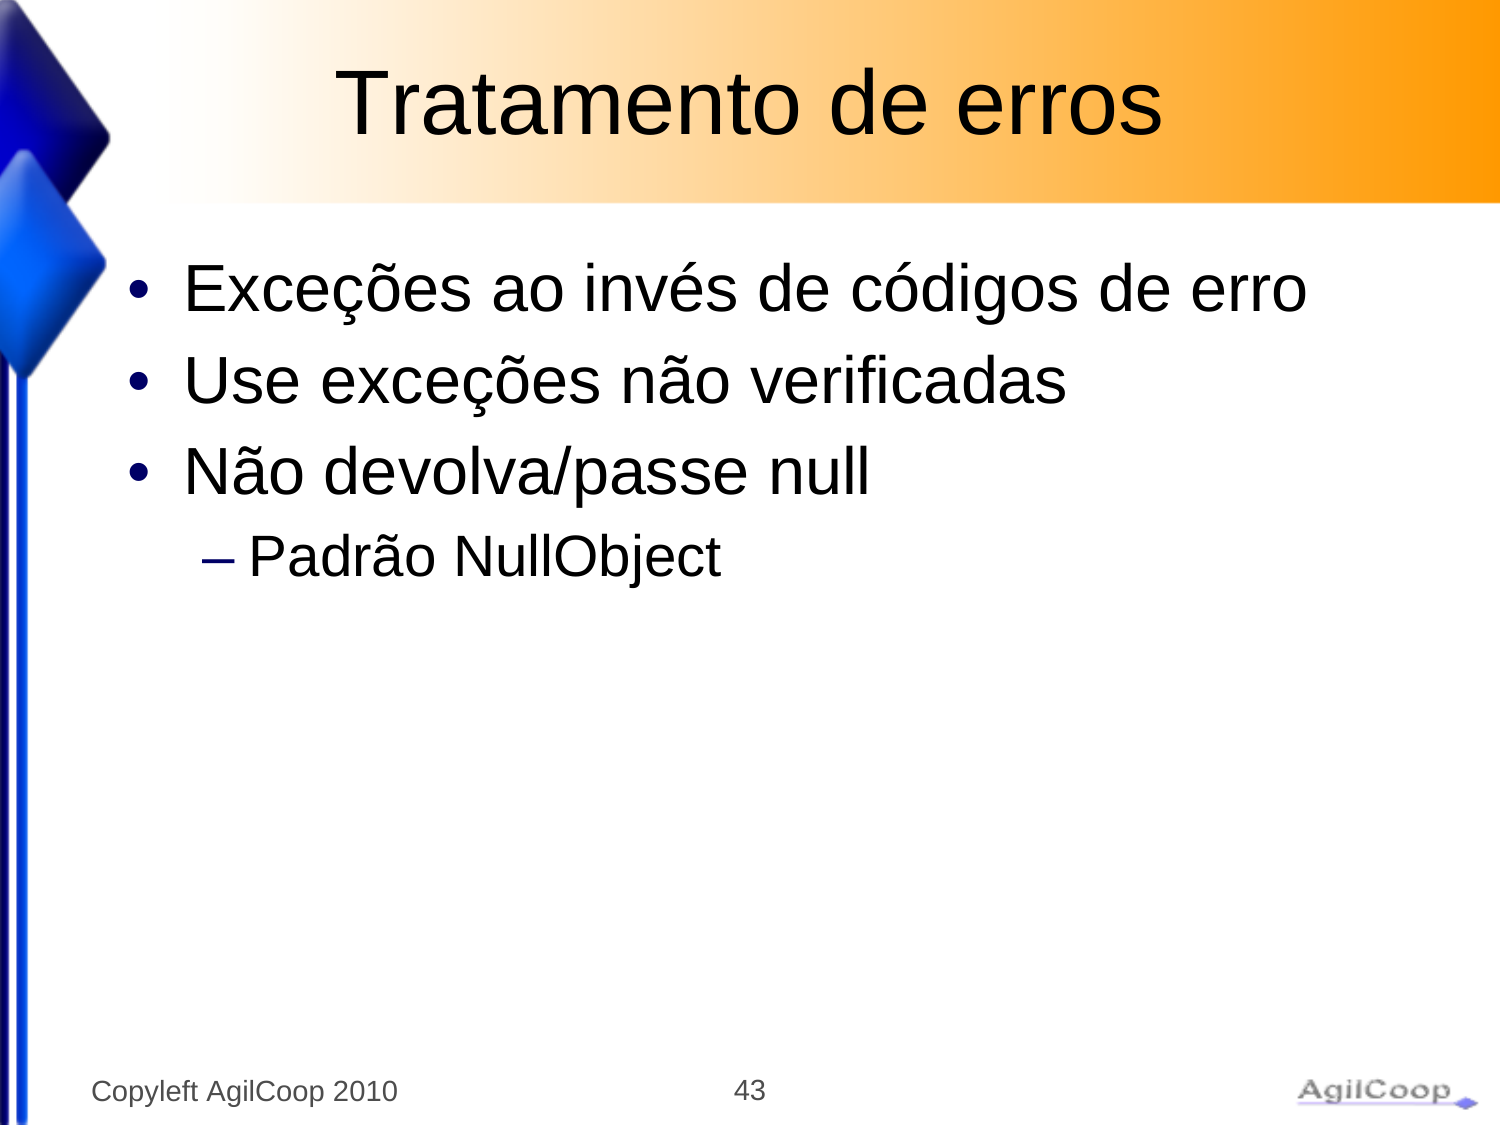

# Tratamento de erros
Exceções ao invés de códigos de erro
Use exceções não verificadas
Não devolva/passe null
Padrão NullObject
Copyleft AgilCoop 2010
43